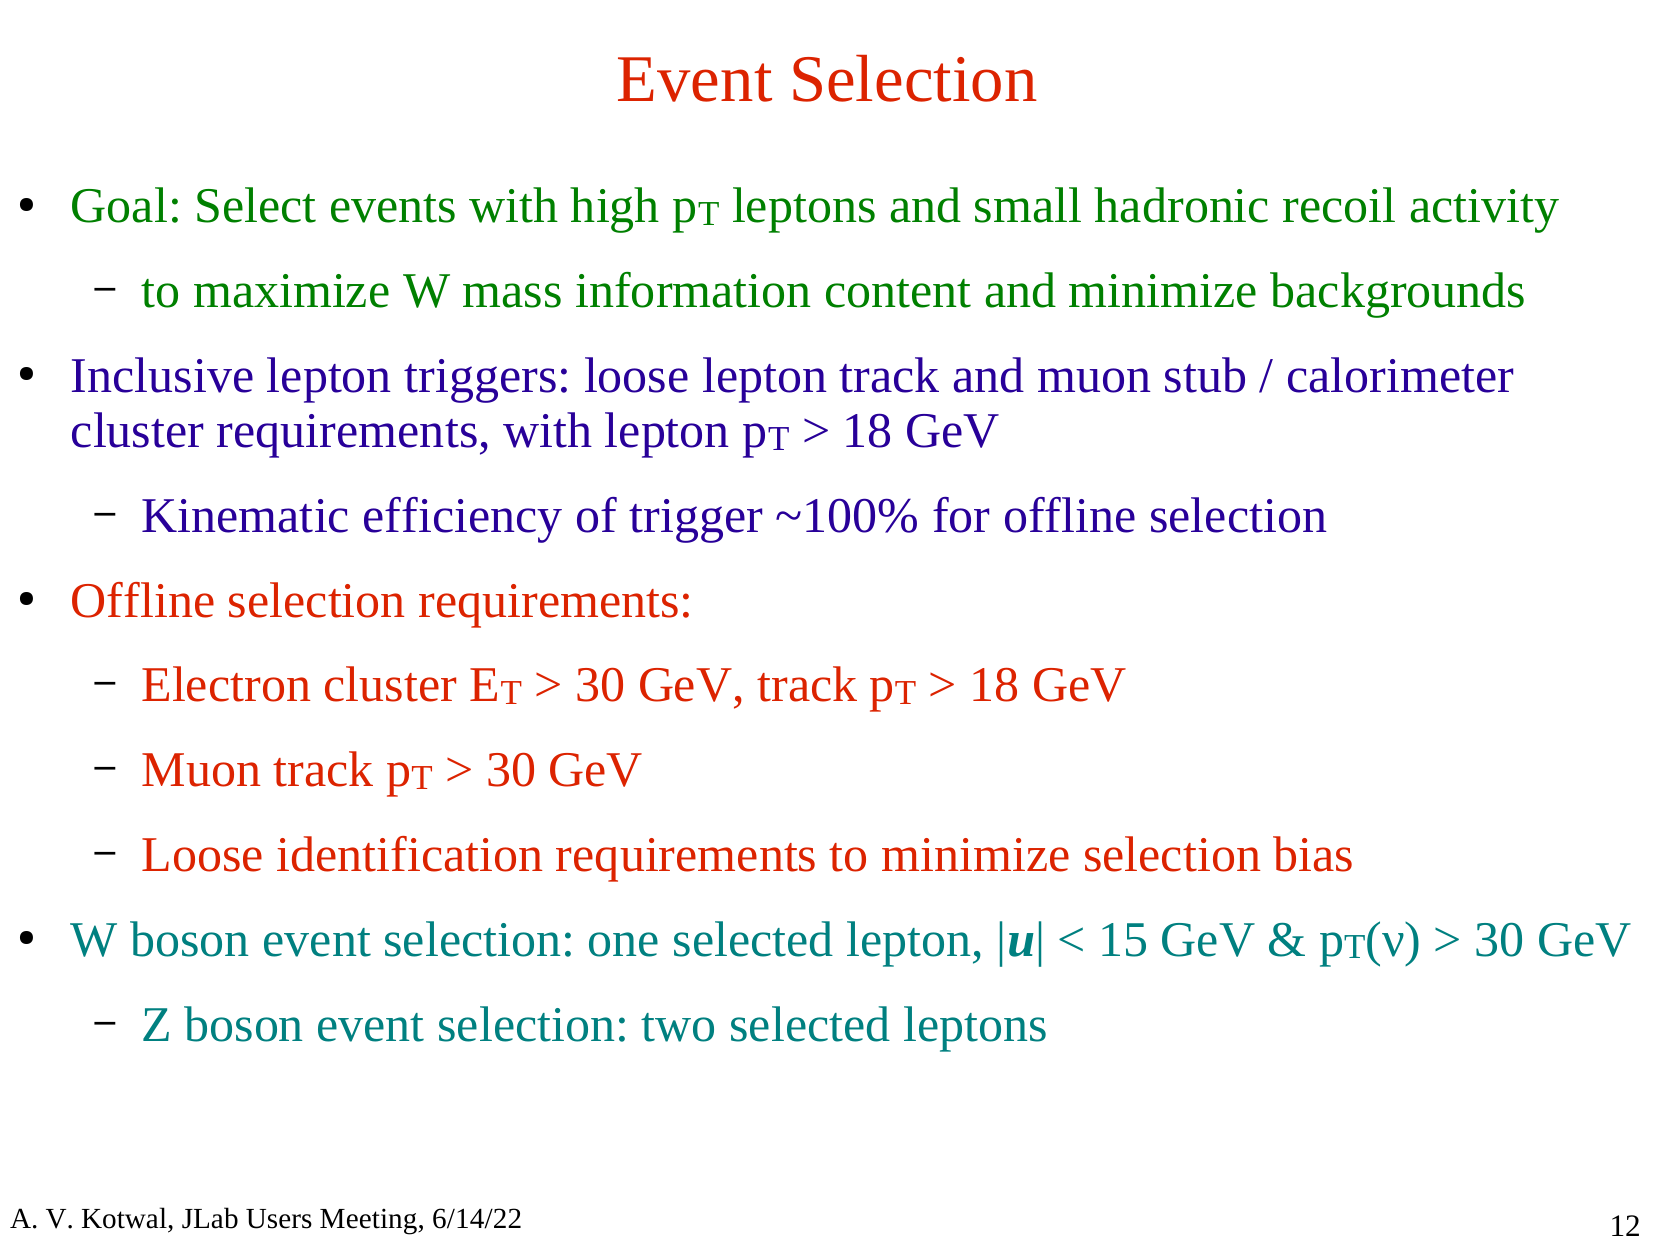

# Event Selection
Goal: Select events with high pT leptons and small hadronic recoil activity
to maximize W mass information content and minimize backgrounds
Inclusive lepton triggers: loose lepton track and muon stub / calorimeter cluster requirements, with lepton pT > 18 GeV
Kinematic efficiency of trigger ~100% for offline selection
Offline selection requirements:
Electron cluster ET > 30 GeV, track pT > 18 GeV
Muon track pT > 30 GeV
Loose identification requirements to minimize selection bias
W boson event selection: one selected lepton, |u| < 15 GeV & pT(ν) > 30 GeV
Z boson event selection: two selected leptons
A. V. Kotwal, JLab Users Meeting, 6/14/22